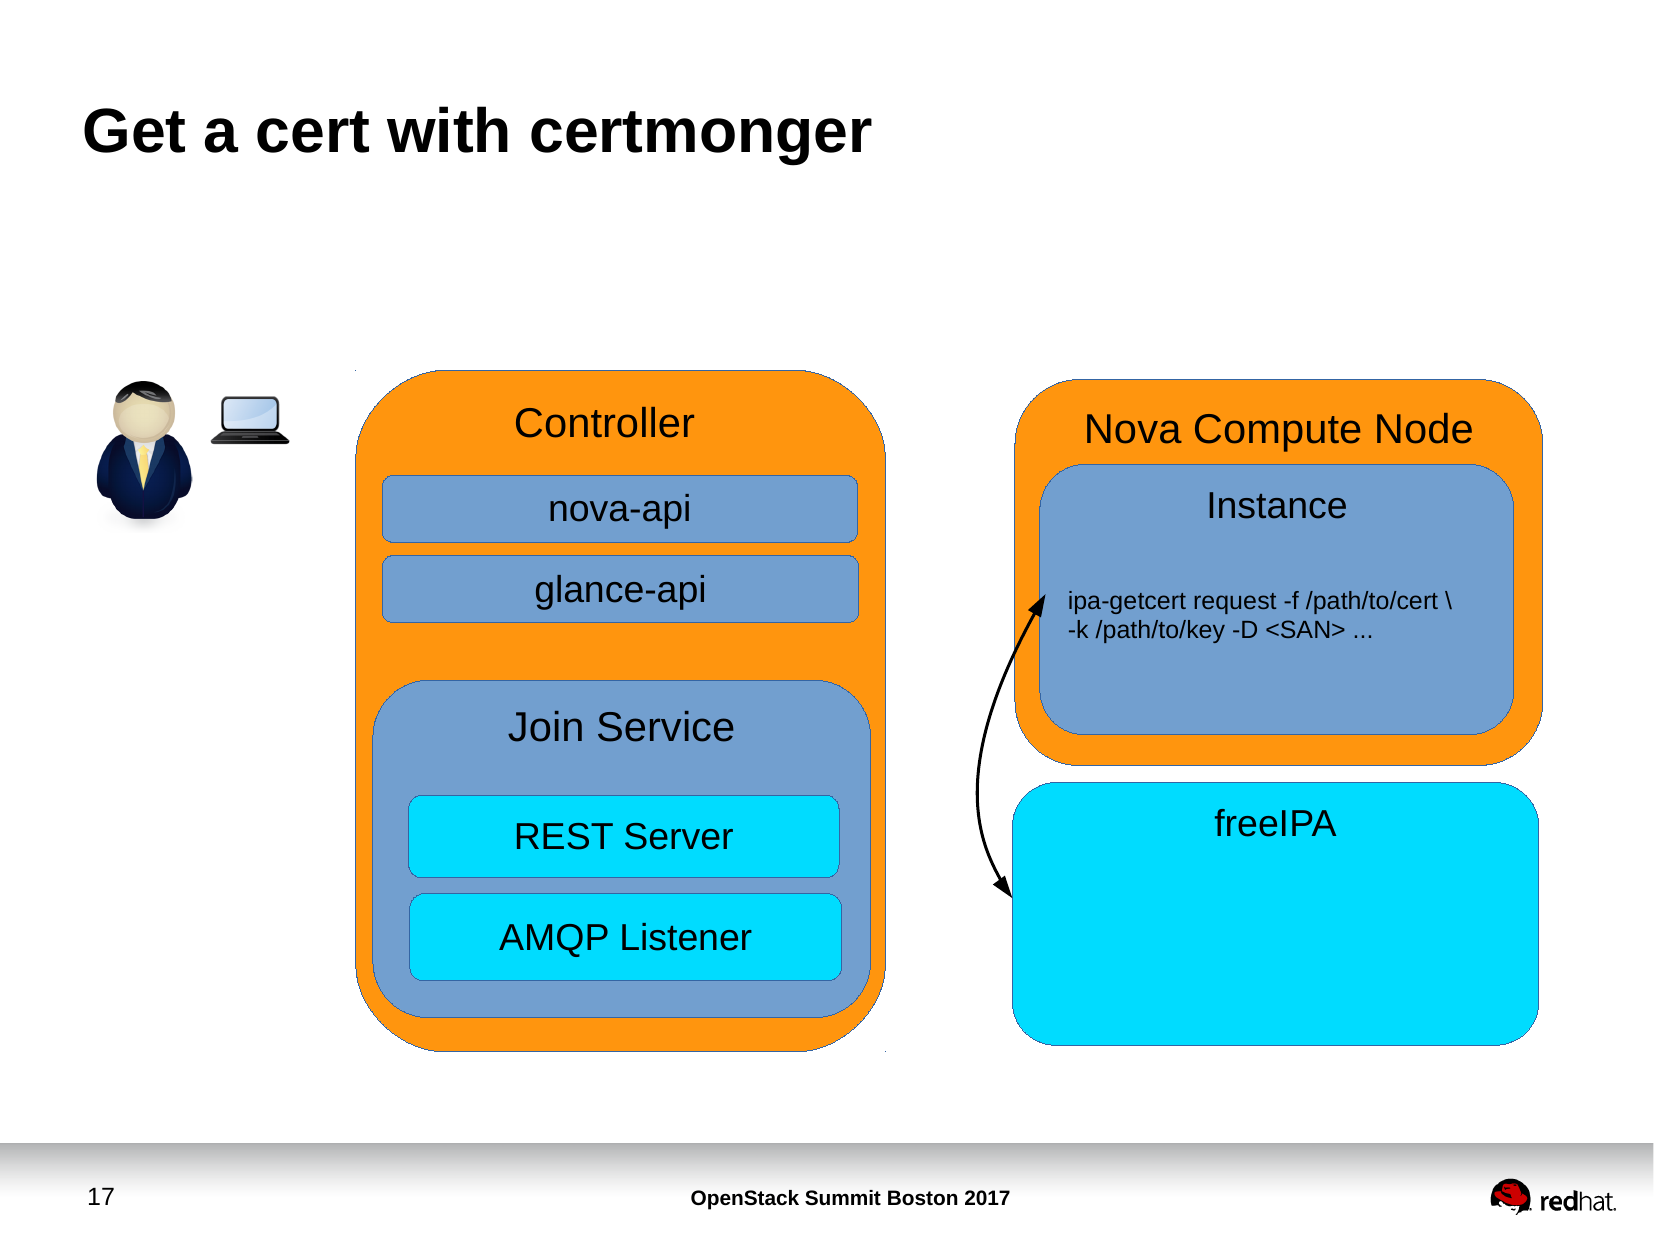

# Get a cert with certmonger
Controller
Nova Compute Node
Instance
ipa-getcert request -f /path/to/cert \
-k /path/to/key -D <SAN> ...
nova-api
glance-api
Join Service
freeIPA
REST Server
AMQP Listener